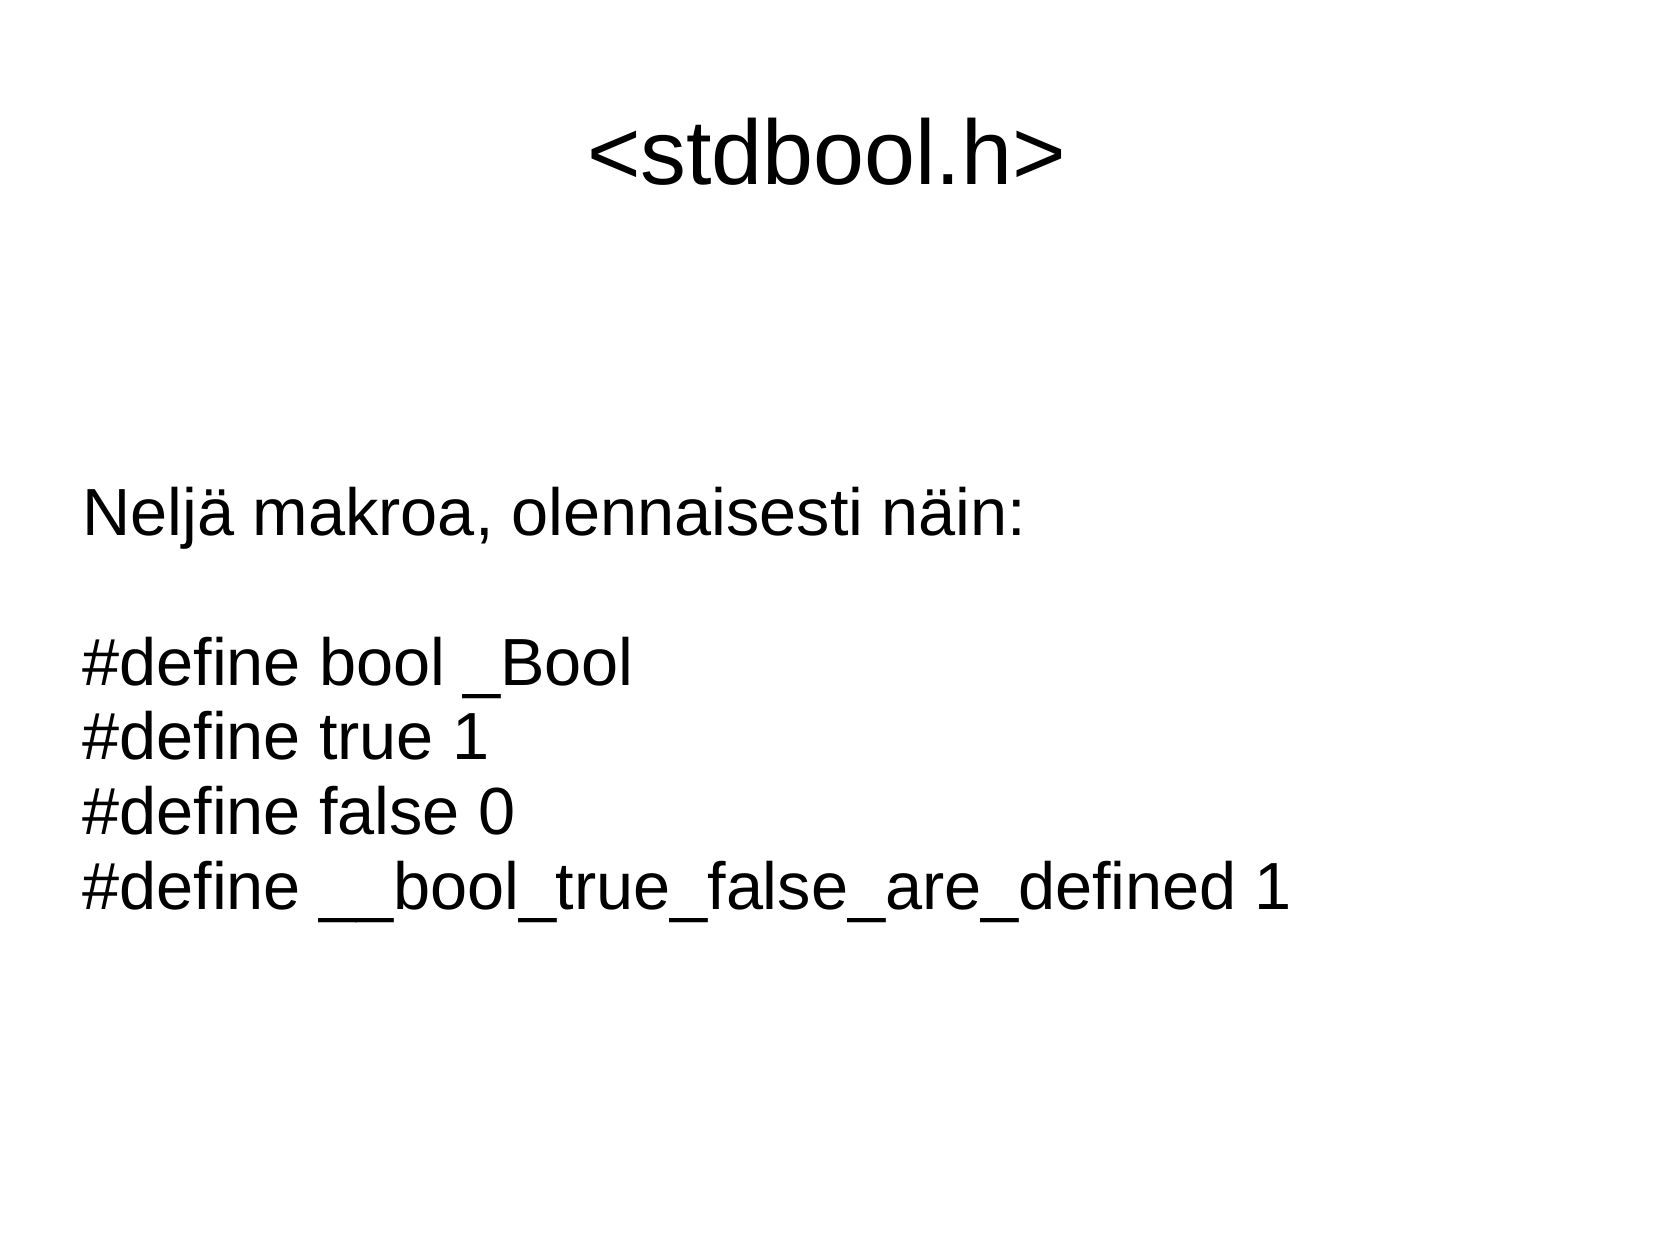

# <stdbool.h>
Neljä makroa, olennaisesti näin:
#define bool _Bool
#define true 1
#define false 0
#define __bool_true_false_are_defined 1